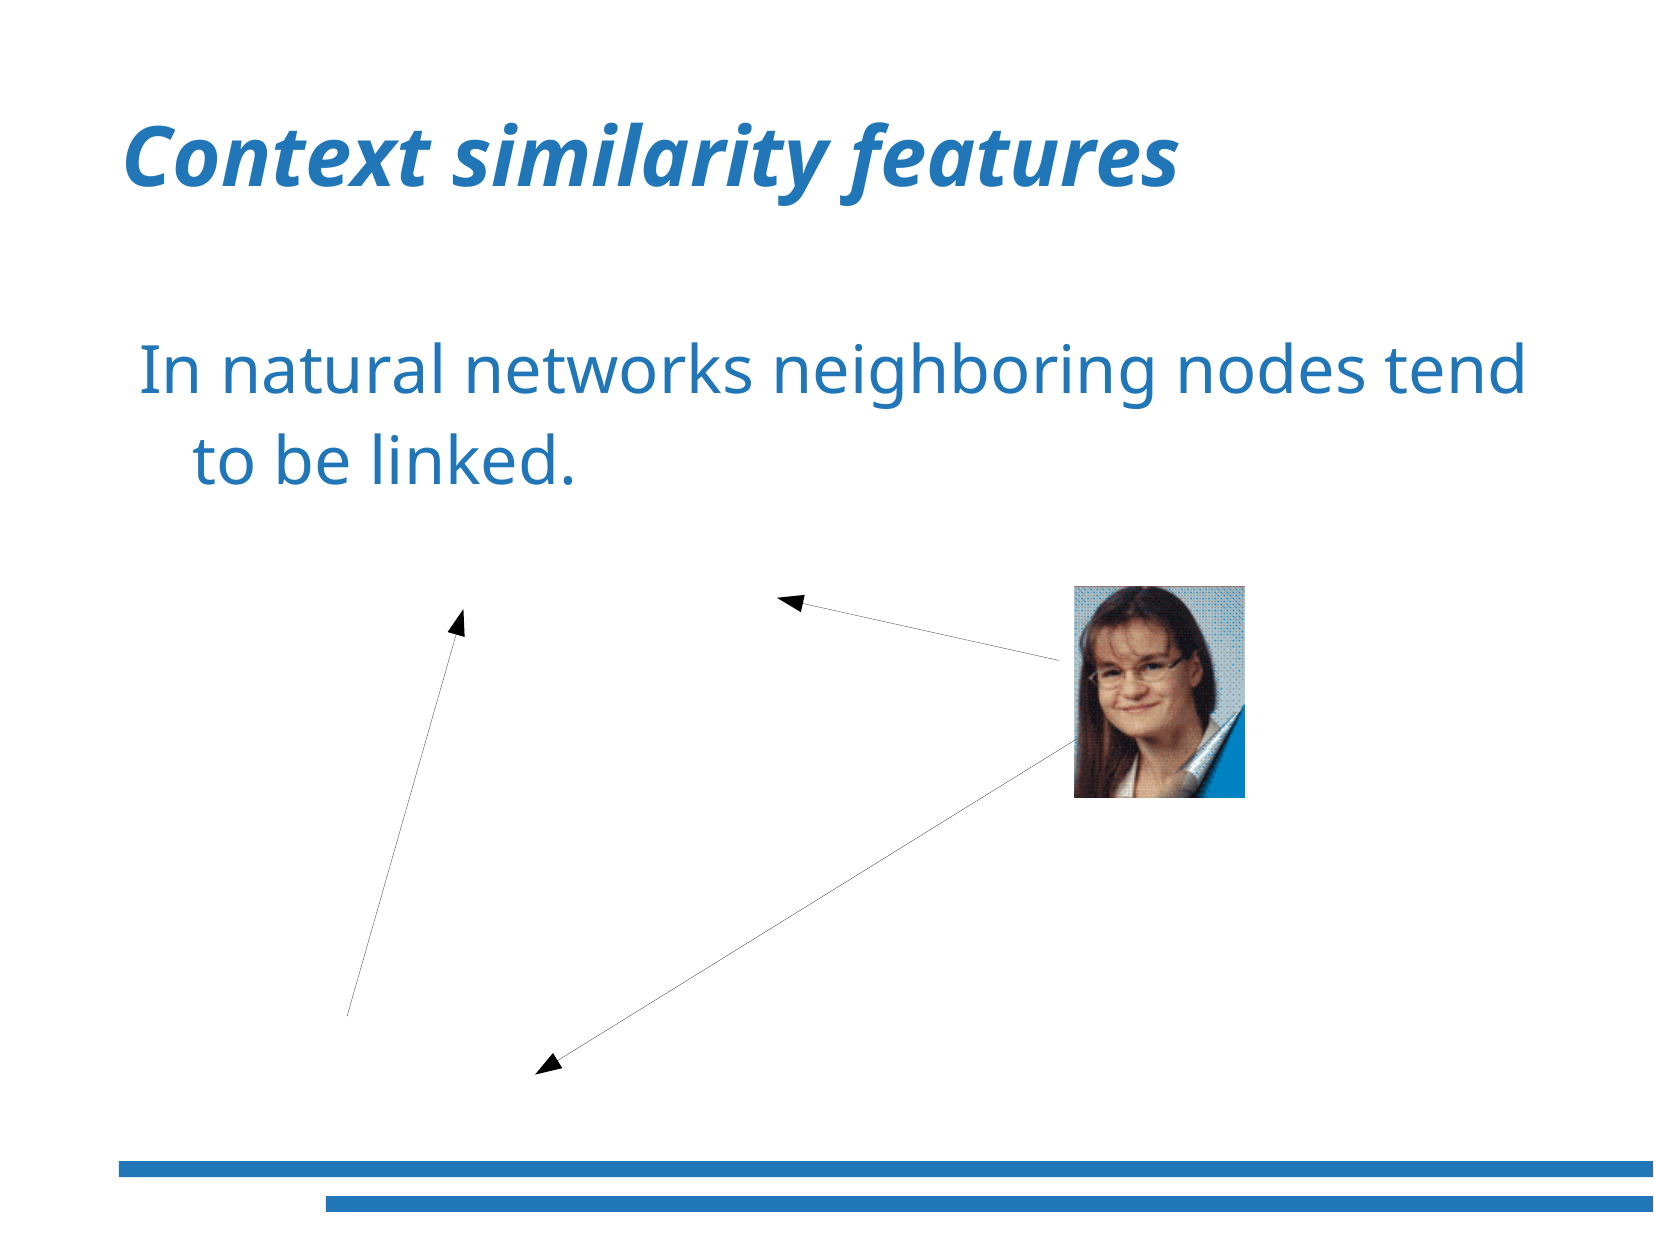

# Context similarity features
In natural networks neighboring nodes tend to be linked.